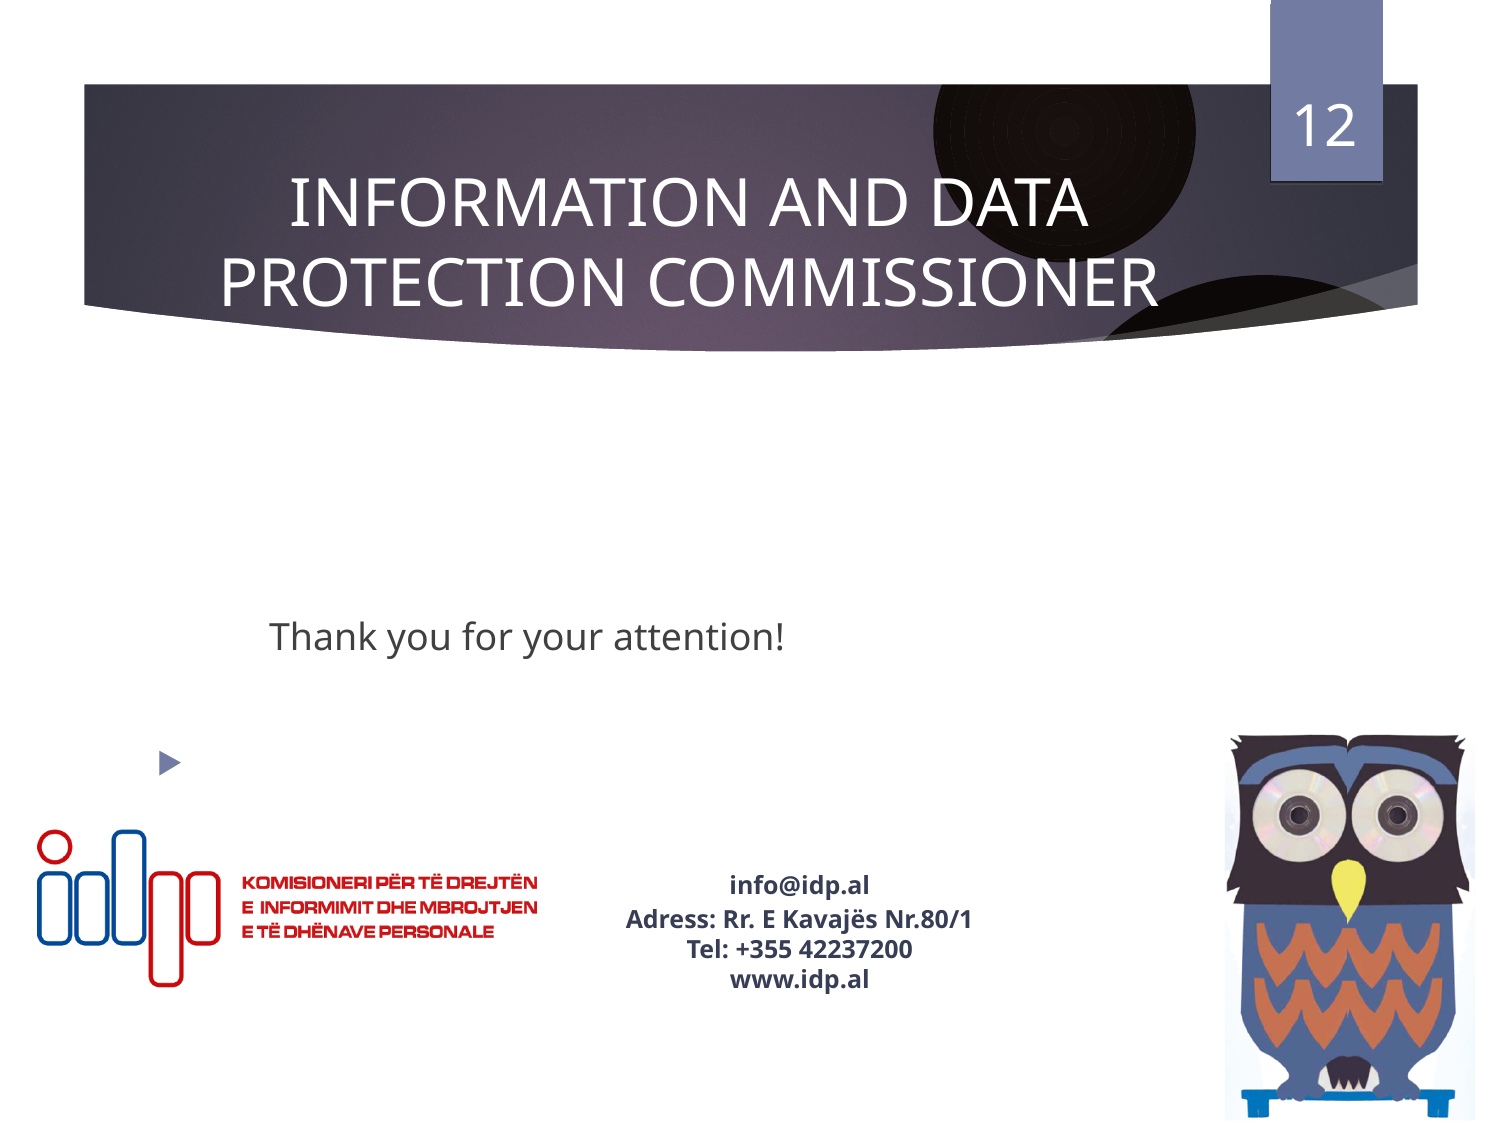

INFORMATION AND DATA PROTECTION COMMISSIONER
# Thank you for your attention!
info@idp.al
Adress: Rr. E Kavajës Nr.80/1
Tel: +355 42237200
www.idp.al